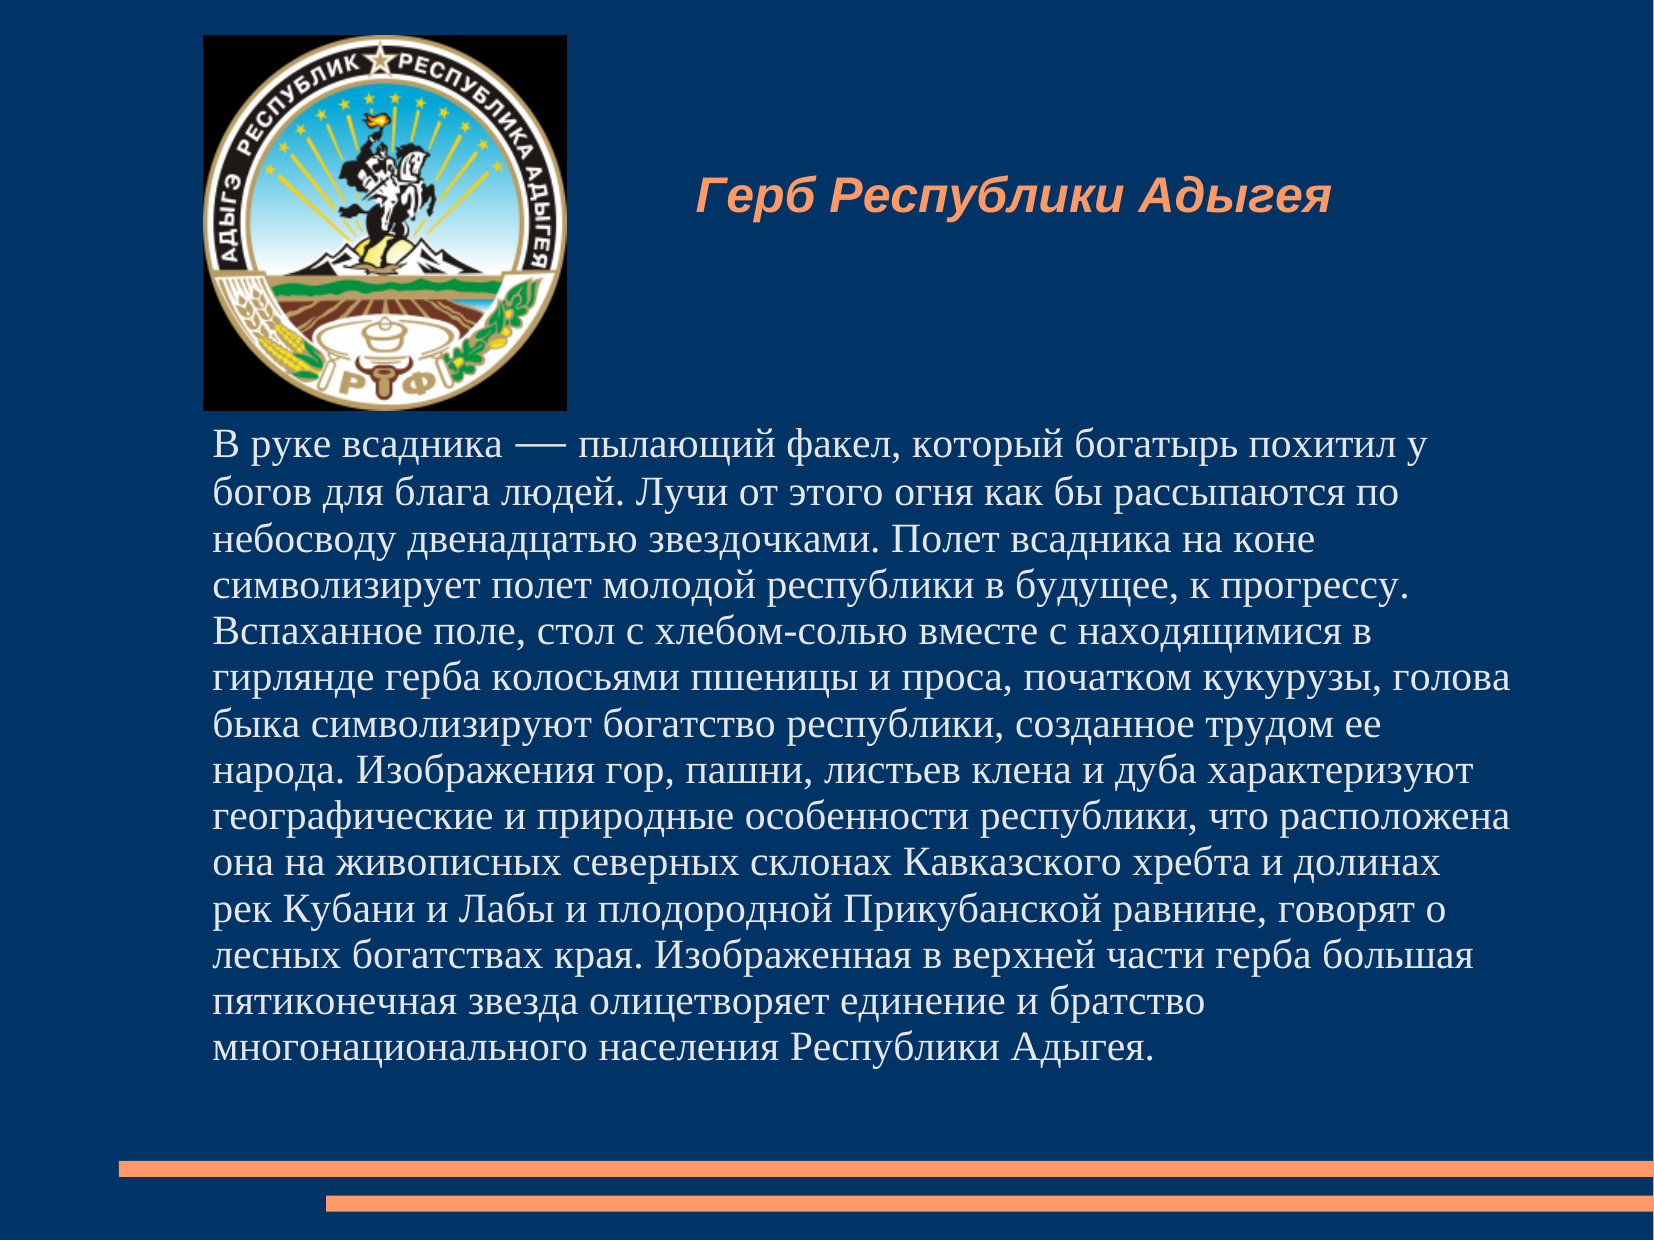

# Герб Республики Адыгея
В руке всадника — пылающий факел, который богатырь похитил у богов для блага людей. Лучи от этого огня как бы рассыпаются по небосводу двенадцатью звездочками. Полет всадника на коне символизирует полет молодой республики в будущее, к прогрессу. Вспаханное поле, стол с хлебом-солью вместе с находящимися в гирлянде герба колосьями пшеницы и проса, початком кукурузы, голова быка символизируют богатство республики, созданное трудом ее народа. Изображения гор, пашни, листьев клена и дуба характеризуют географические и природные особенности республики, что расположена она на живописных северных склонах Кавказского хребта и долинах рек Кубани и Лабы и плодородной Прикубанской равнине, говорят о лесных богатствах края. Изображенная в верхней части герба большая пятиконечная звезда олицетворяет единение и братство многонационального населения Республики Адыгея.